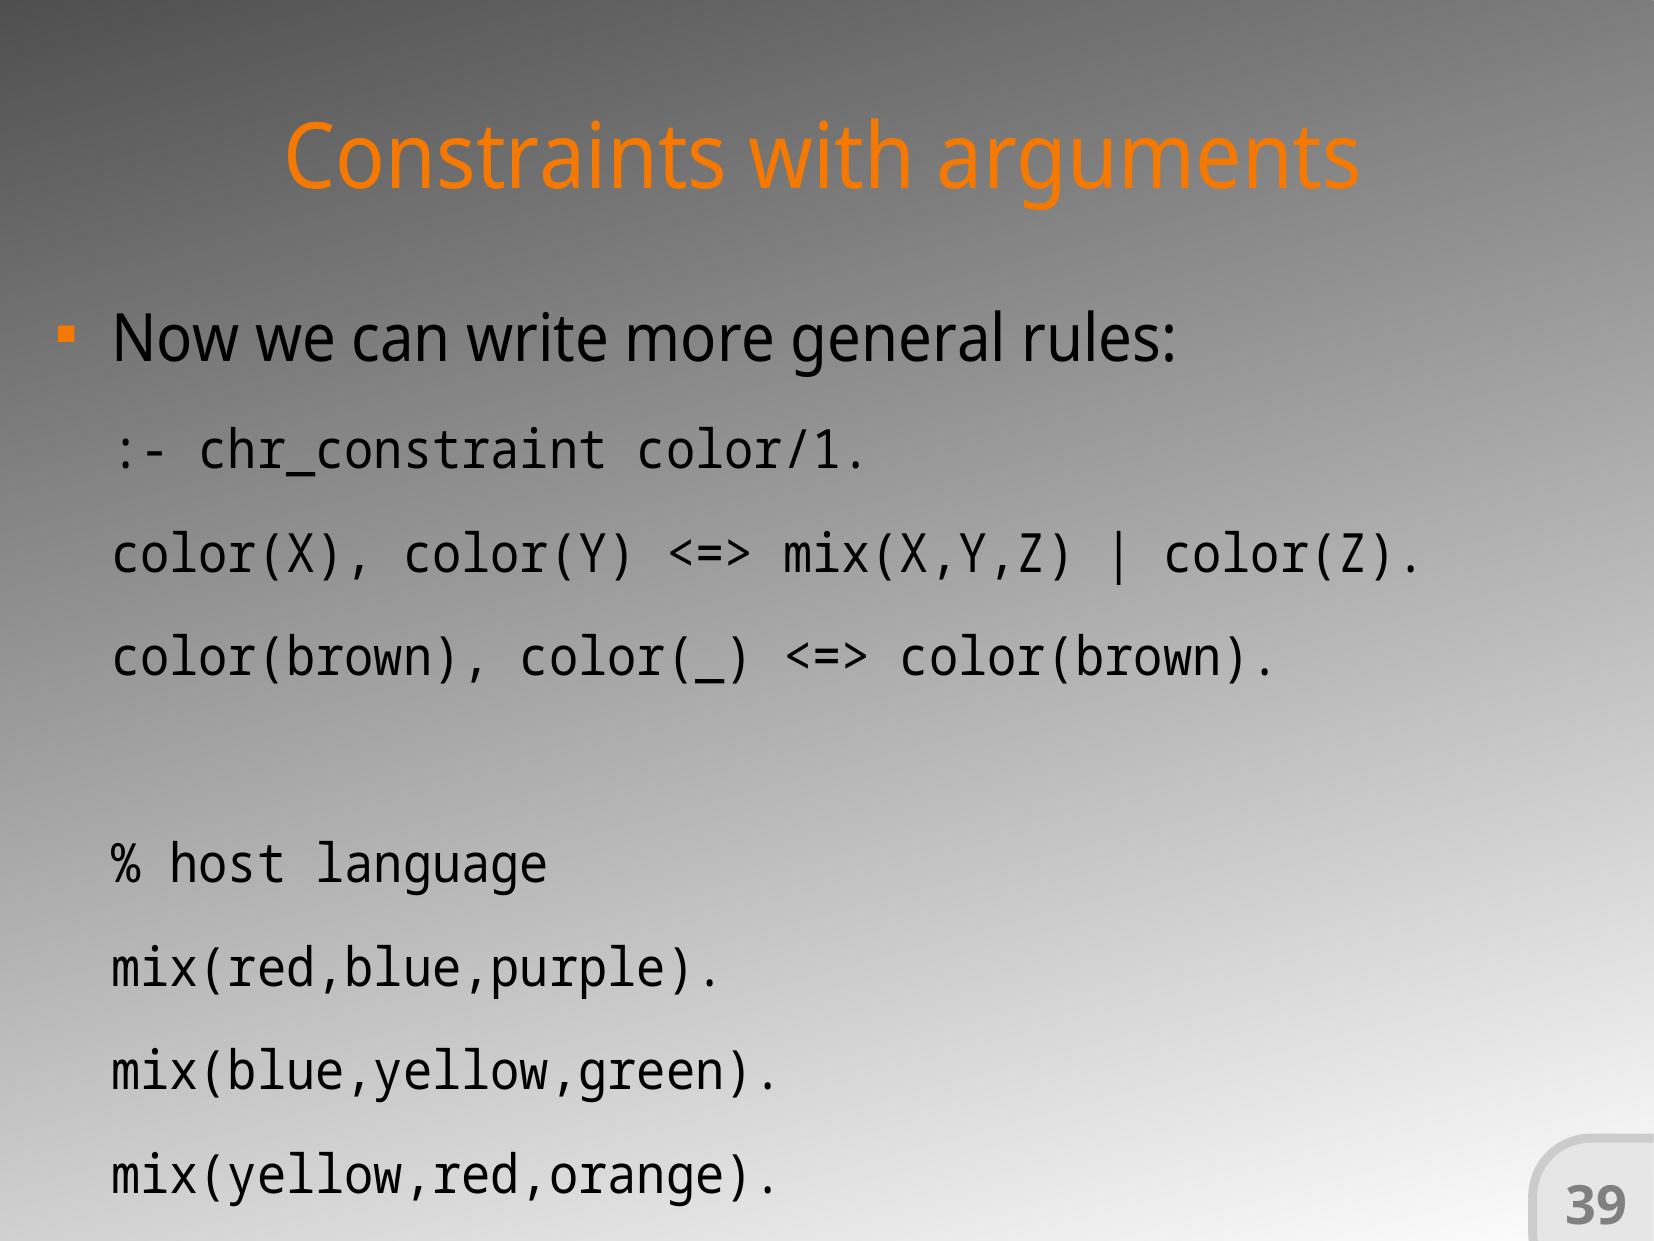

# Constraints with arguments
Now we can write more general rules:
:- chr_constraint color/1.
color(X), color(Y) <=> mix(X,Y,Z) | color(Z).
color(brown), color(_) <=> color(brown).
% host language
mix(red,blue,purple).
mix(blue,yellow,green).
mix(yellow,red,orange).
39